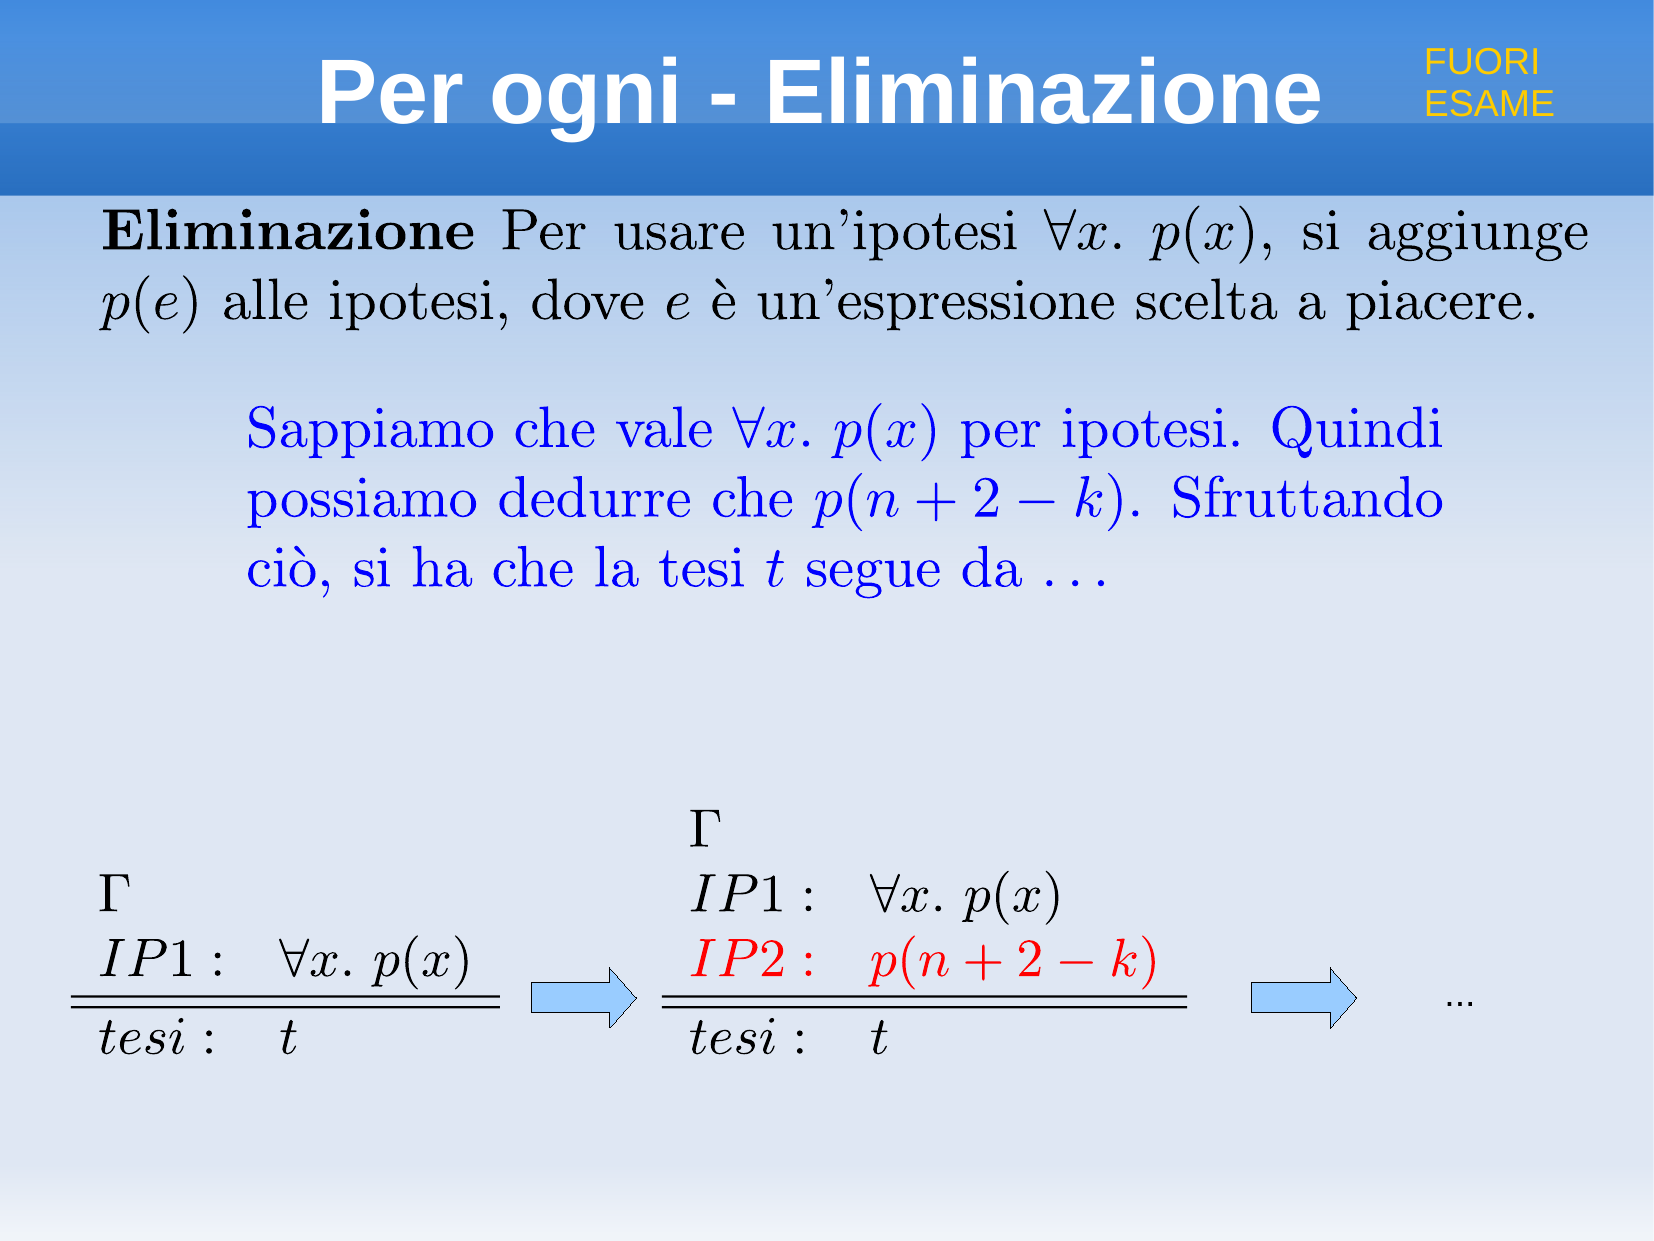

# Per ogni - Eliminazione
FUORI
ESAME
...